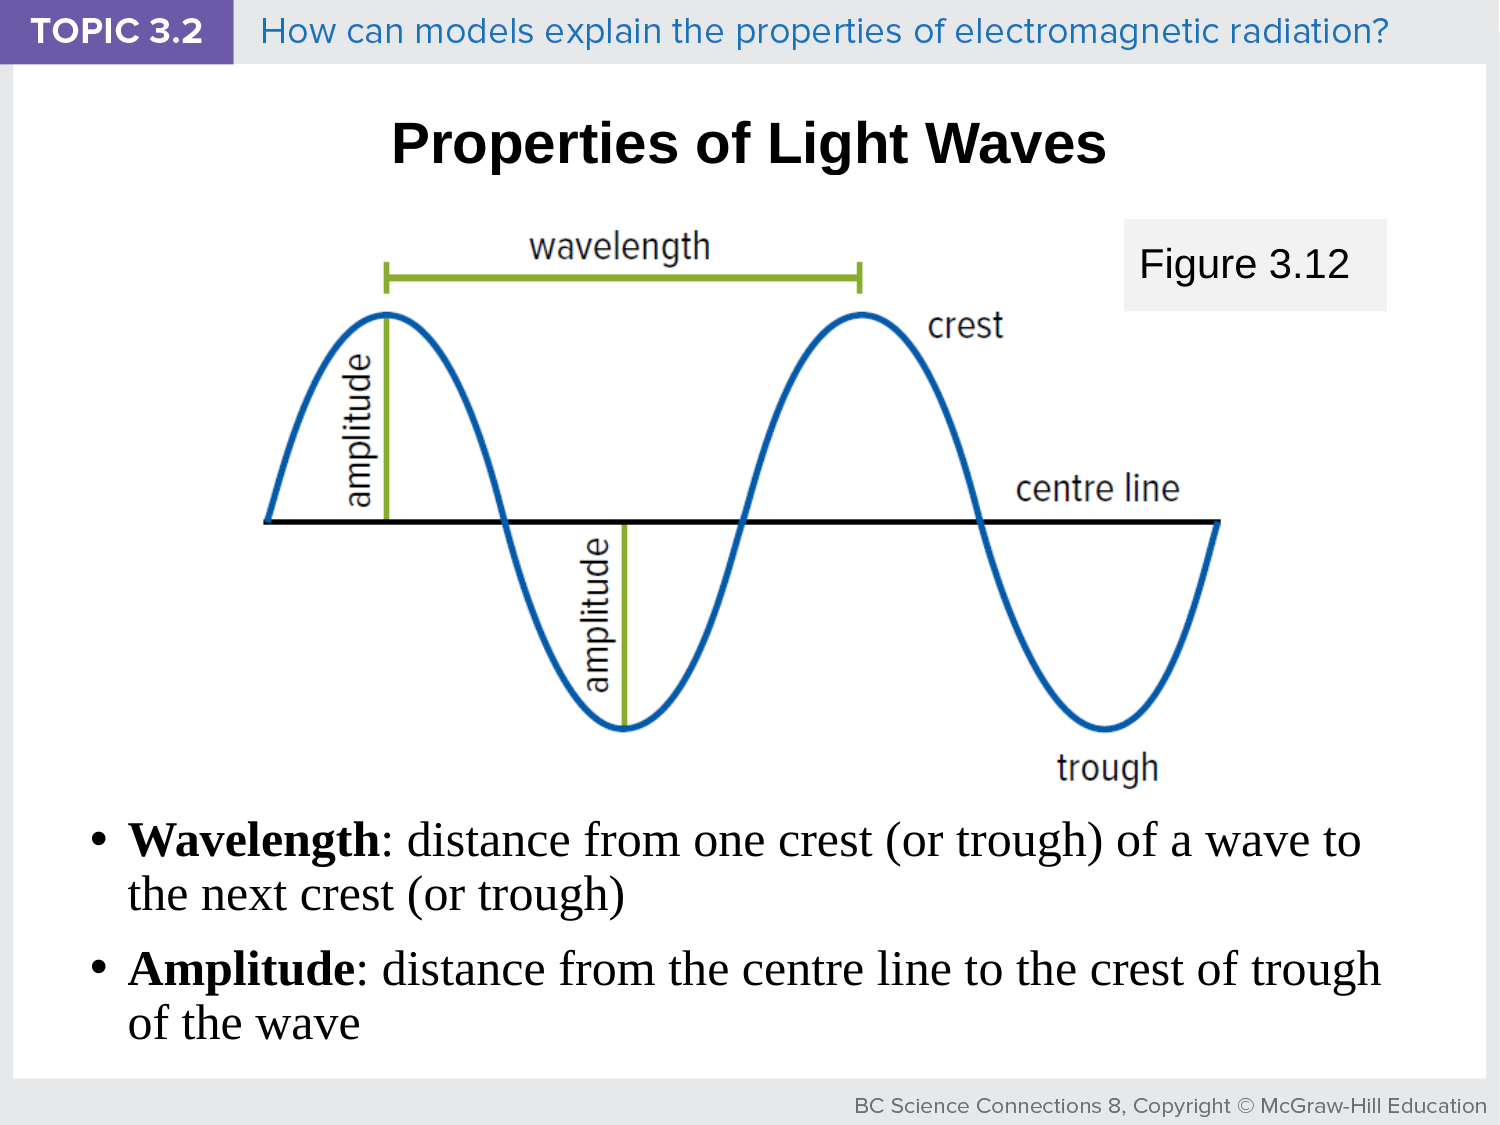

# Properties of Light Waves
Figure 3.12
Wavelength: distance from one crest (or trough) of a wave to the next crest (or trough)
Amplitude: distance from the centre line to the crest of trough of the wave